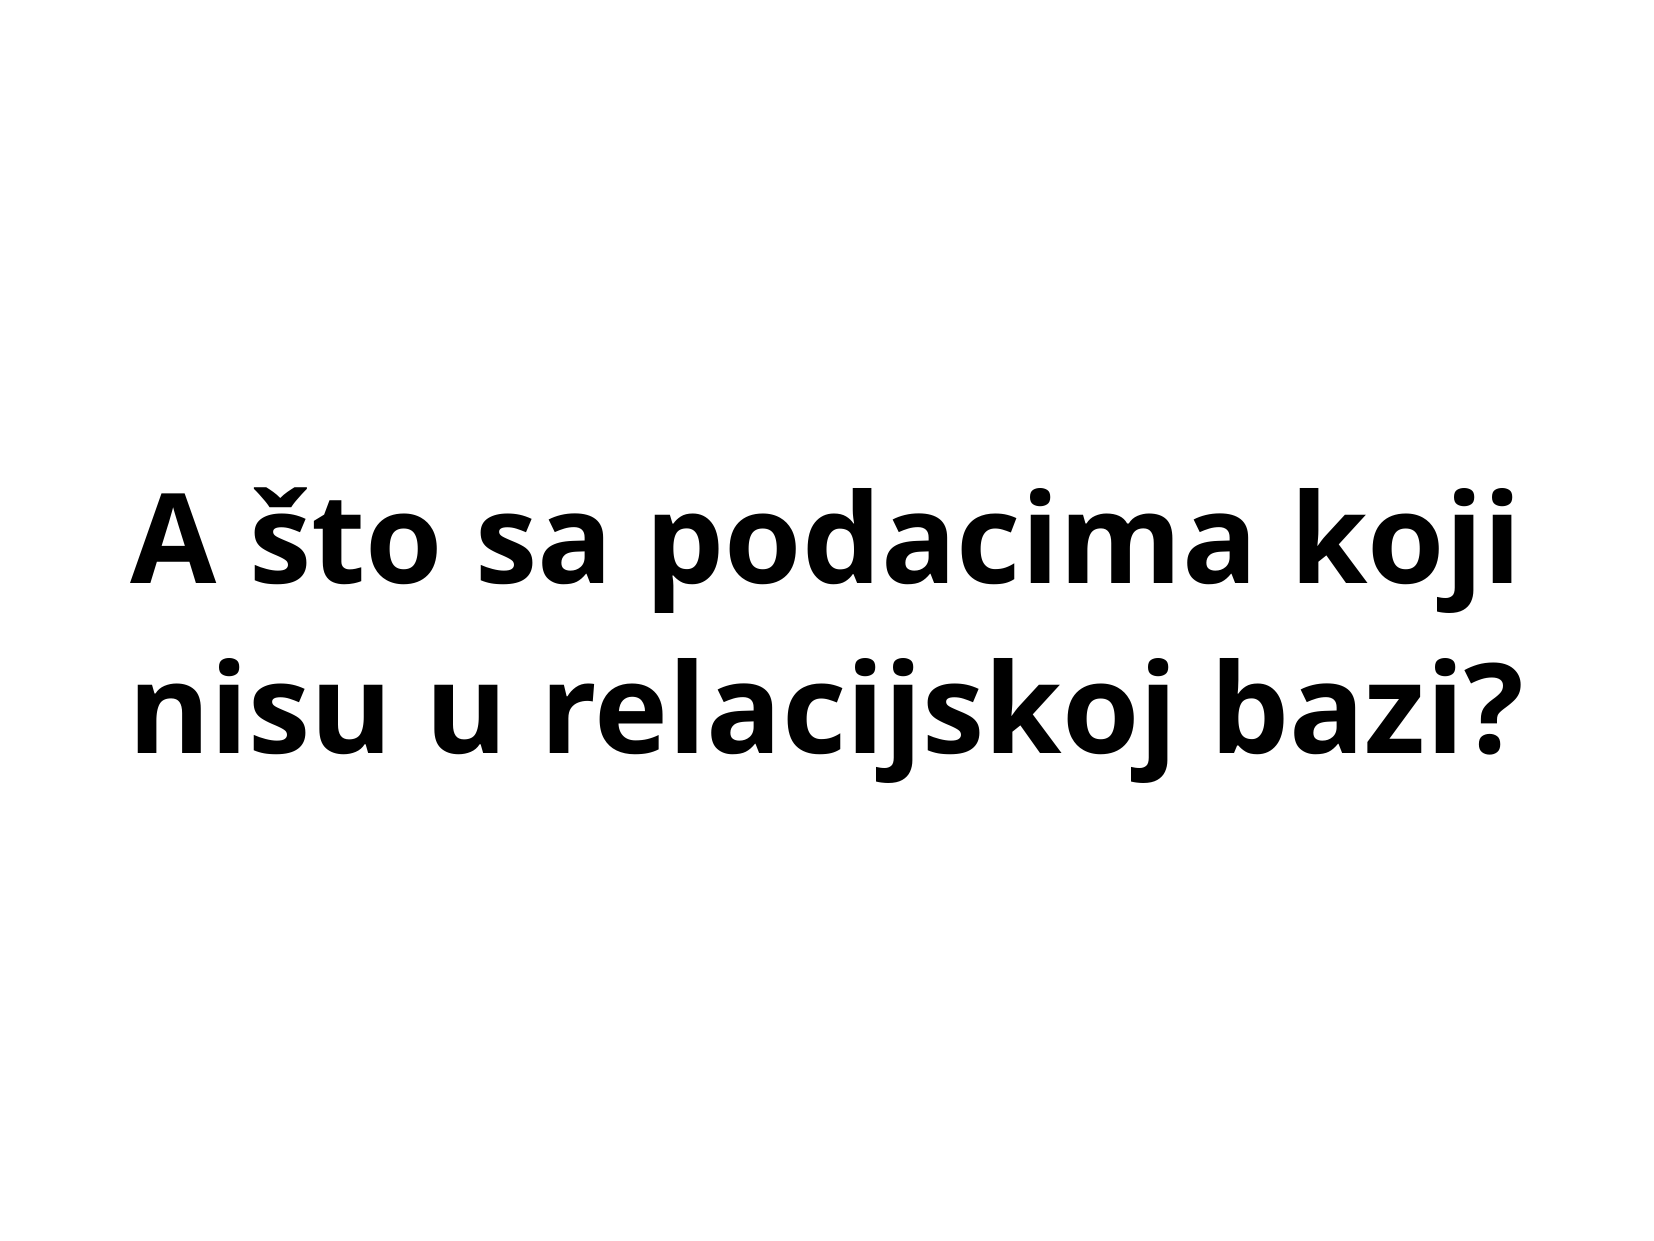

# A što sa podacima koji nisu u relacijskoj bazi?